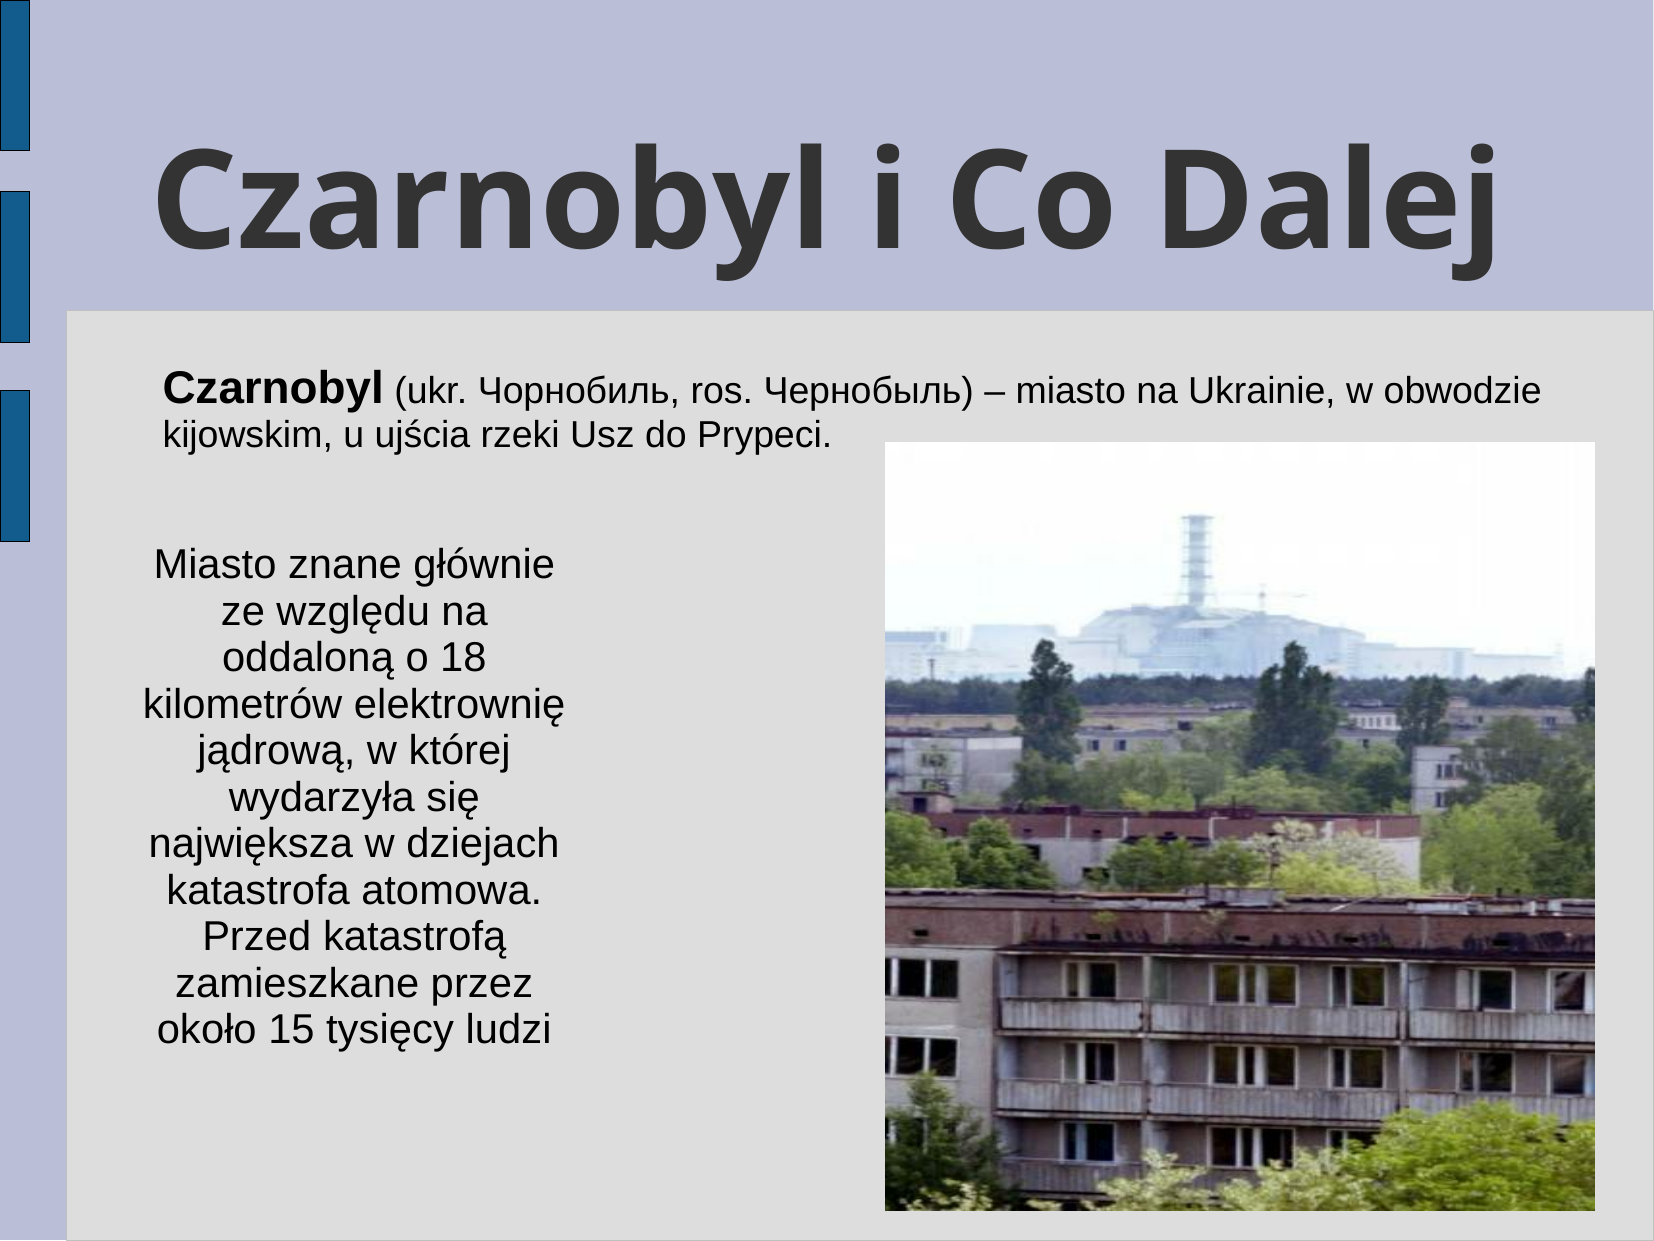

# Czarnobyl i Co Dalej
Czarnobyl (ukr. Чорнобиль, ros. Чернобыль) – miasto na Ukrainie, w obwodzie kijowskim, u ujścia rzeki Usz do Prypeci.
Miasto znane głównie ze względu na oddaloną o 18 kilometrów elektrownię jądrową, w której wydarzyła się największa w dziejach katastrofa atomowa. Przed katastrofą zamieszkane przez około 15 tysięcy ludzi